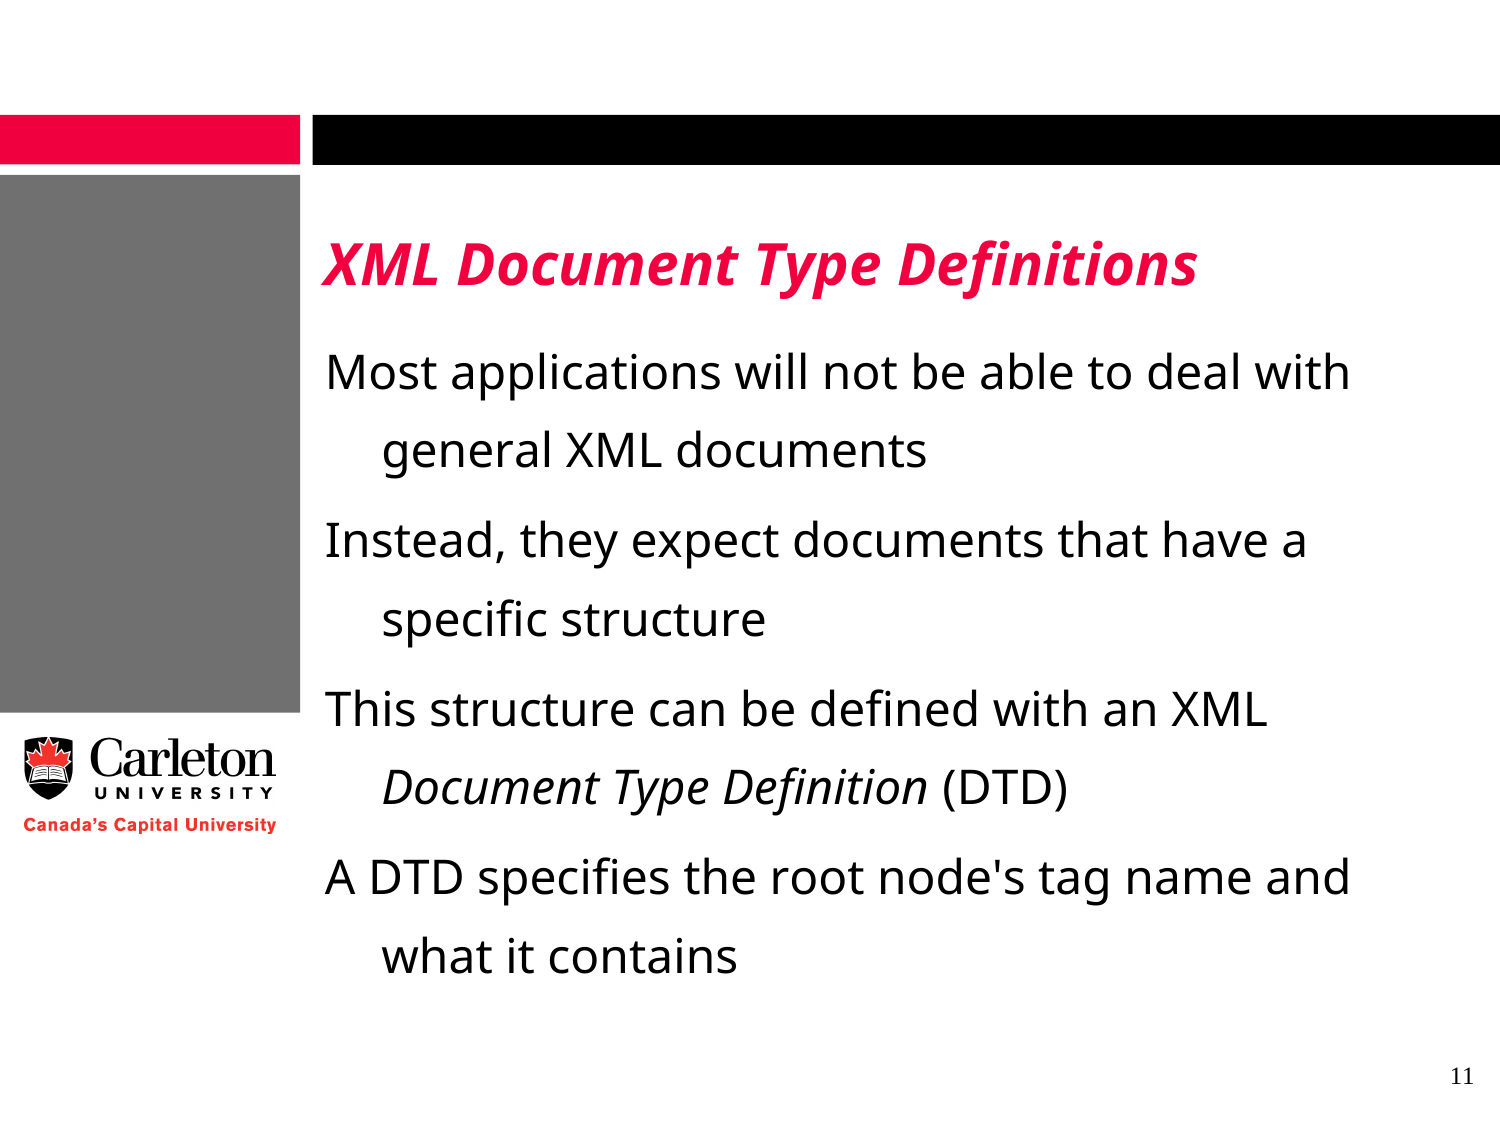

# XML Document Type Definitions
Most applications will not be able to deal with general XML documents
Instead, they expect documents that have a specific structure
This structure can be defined with an XML Document Type Definition (DTD)
A DTD specifies the root node's tag name and what it contains
11